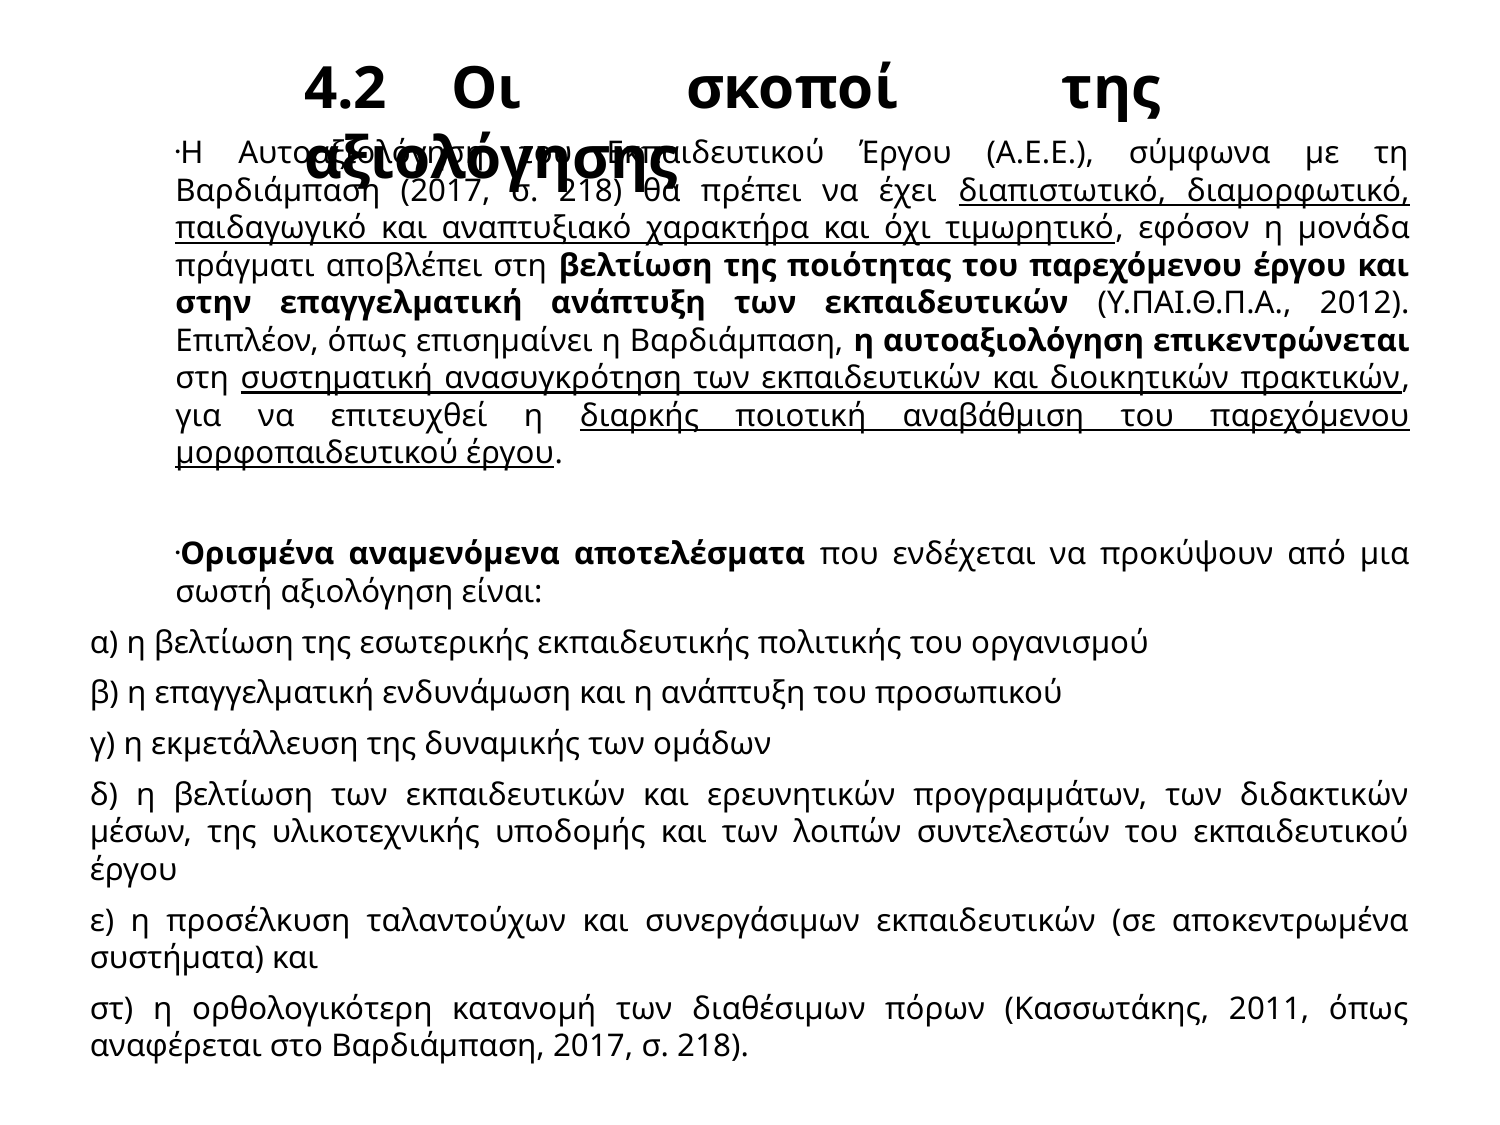

# 4.2	Οι σκοποί της αξιολόγησης
Η Αυτοαξιολόγηση του Εκπαιδευτικού Έργου (Α.Ε.Ε.), σύμφωνα με τη Βαρδιάμπαση (2017, σ. 218) θα πρέπει να έχει διαπιστωτικό, διαμορφωτικό, παιδαγωγικό και αναπτυξιακό χαρακτήρα και όχι τιμωρητικό, εφόσον η μονάδα πράγματι αποβλέπει στη βελτίωση της ποιότητας του παρεχόμενου έργου και στην επαγγελματική ανάπτυξη των εκπαιδευτικών (Υ.ΠΑΙ.Θ.Π.Α., 2012). Επιπλέον, όπως επισημαίνει η Βαρδιάμπαση, η αυτοαξιολόγηση επικεντρώνεται στη συστηματική ανασυγκρότηση των εκπαιδευτικών και διοικητικών πρακτικών, για να επιτευχθεί η διαρκής ποιοτική αναβάθμιση του παρεχόμενου μορφοπαιδευτικού έργου.
Ορισμένα αναμενόμενα αποτελέσματα που ενδέχεται να προκύψουν από μια σωστή αξιολόγηση είναι:
α) η βελτίωση της εσωτερικής εκπαιδευτικής πολιτικής του οργανισμού
β) η επαγγελματική ενδυνάμωση και η ανάπτυξη του προσωπικού
γ) η εκμετάλλευση της δυναμικής των ομάδων
δ) η βελτίωση των εκπαιδευτικών και ερευνητικών προγραμμάτων, των διδακτικών μέσων, της υλικοτεχνικής υποδομής και των λοιπών συντελεστών του εκπαιδευτικού έργου
ε) η προσέλκυση ταλαντούχων και συνεργάσιμων εκπαιδευτικών (σε αποκεντρωμένα συστήματα) και
στ) η ορθολογικότερη κατανομή των διαθέσιμων πόρων (Κασσωτάκης, 2011, όπως αναφέρεται στο Βαρδιάμπαση, 2017, σ. 218).